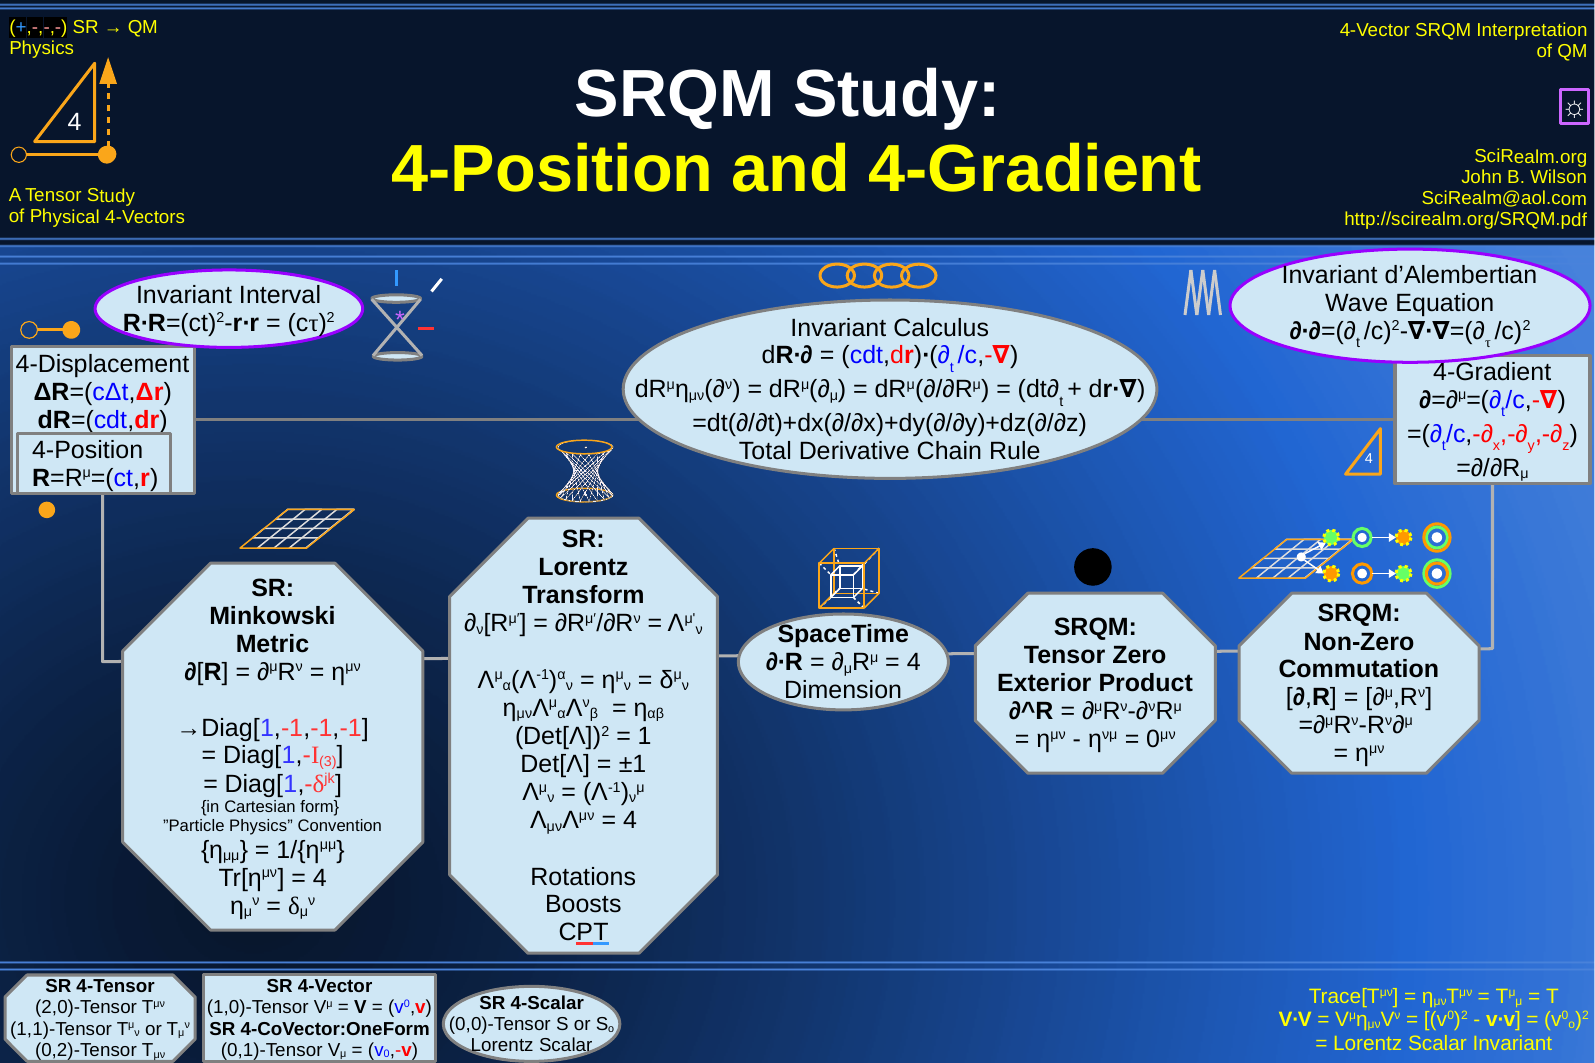

(+,-,-,-) SR → QM
Physics
A Tensor Study
of Physical 4-Vectors
4-Vector SRQM Interpretation
of QM
SciRealm.org
John B. Wilson
SciRealm@aol.com
http://scirealm.org/SRQM.pdf
# SRQM Study: 4-Position and 4-Gradient
4
☼
Invariant d’Alembertian
Wave Equation
∂∙∂=(∂t /c)2-∇∙∇=(∂τ /c)2
Invariant Interval
R∙R=(ct)2-r∙r = (cτ)2
*
Invariant Calculus
dR∙∂ = (cdt,dr)∙(∂t /c,-∇)
dRμημν(∂ν) = dRμ(∂μ) = dRμ(∂/∂Rμ) = (dt∂t + dr∙∇)
=dt(∂/∂t)+dx(∂/∂x)+dy(∂/∂y)+dz(∂/∂z)
Total Derivative Chain Rule
4-Displacement
ΔR=(cΔt,Δr)
dR=(cdt,dr)
4-Gradient
∂=∂μ=(∂t/c,-∇)
=(∂t/c,-∂x,-∂y,-∂z)
=∂/∂Rμ
4
4-Position
R=Rμ=(ct,r)
SR:
Lorentz
Transform
∂ν[Rμ′] = ∂Rμ′/∂Rν = Λμ'ν
Λμα(Λ-1)αν = ημν = δμν
ημνΛμαΛνβ = ηαβ
(Det[Λ])2 = 1
Det[Λ] = ±1
Λμν = (Λ-1)νμ
ΛμνΛμν = 4
Rotations
Boosts
CPT
SR:
Minkowski
Metric
∂[R] = ∂μRν = ημν
→Diag[1,-1,-1,-1]
= Diag[1,-I(3)]
= Diag[1,-δjk]
{in Cartesian form}
”Particle Physics” Convention
{ημμ} = 1/{ημμ}
Tr[ημν] = 4
ημν = δμν
SRQM:
Tensor Zero
Exterior Product
∂^R = ∂μRν-∂νRμ
= ημν - ηνμ = 0μν
SRQM:
Non-Zero
Commutation
[∂,R] = [∂μ,Rν]
=∂μRν-Rν∂μ
= ημν
SpaceTime
∂∙R = ∂μRμ = 4
Dimension
SR 4-Tensor
(2,0)-Tensor Tμν
(1,1)-Tensor Tμν or Tμν
(0,2)-Tensor Tμν
SR 4-Vector
(1,0)-Tensor Vμ = V = (v0,v)
SR 4-CoVector:OneForm
(0,1)-Tensor Vμ = (v0,-v)
Trace[Tμν] = ημνTμν = Tμμ = T
V∙V = VμημνVν = [(v0)2 - v∙v] = (v0o)2
= Lorentz Scalar Invariant
SR 4-Scalar
(0,0)-Tensor S or So
Lorentz Scalar